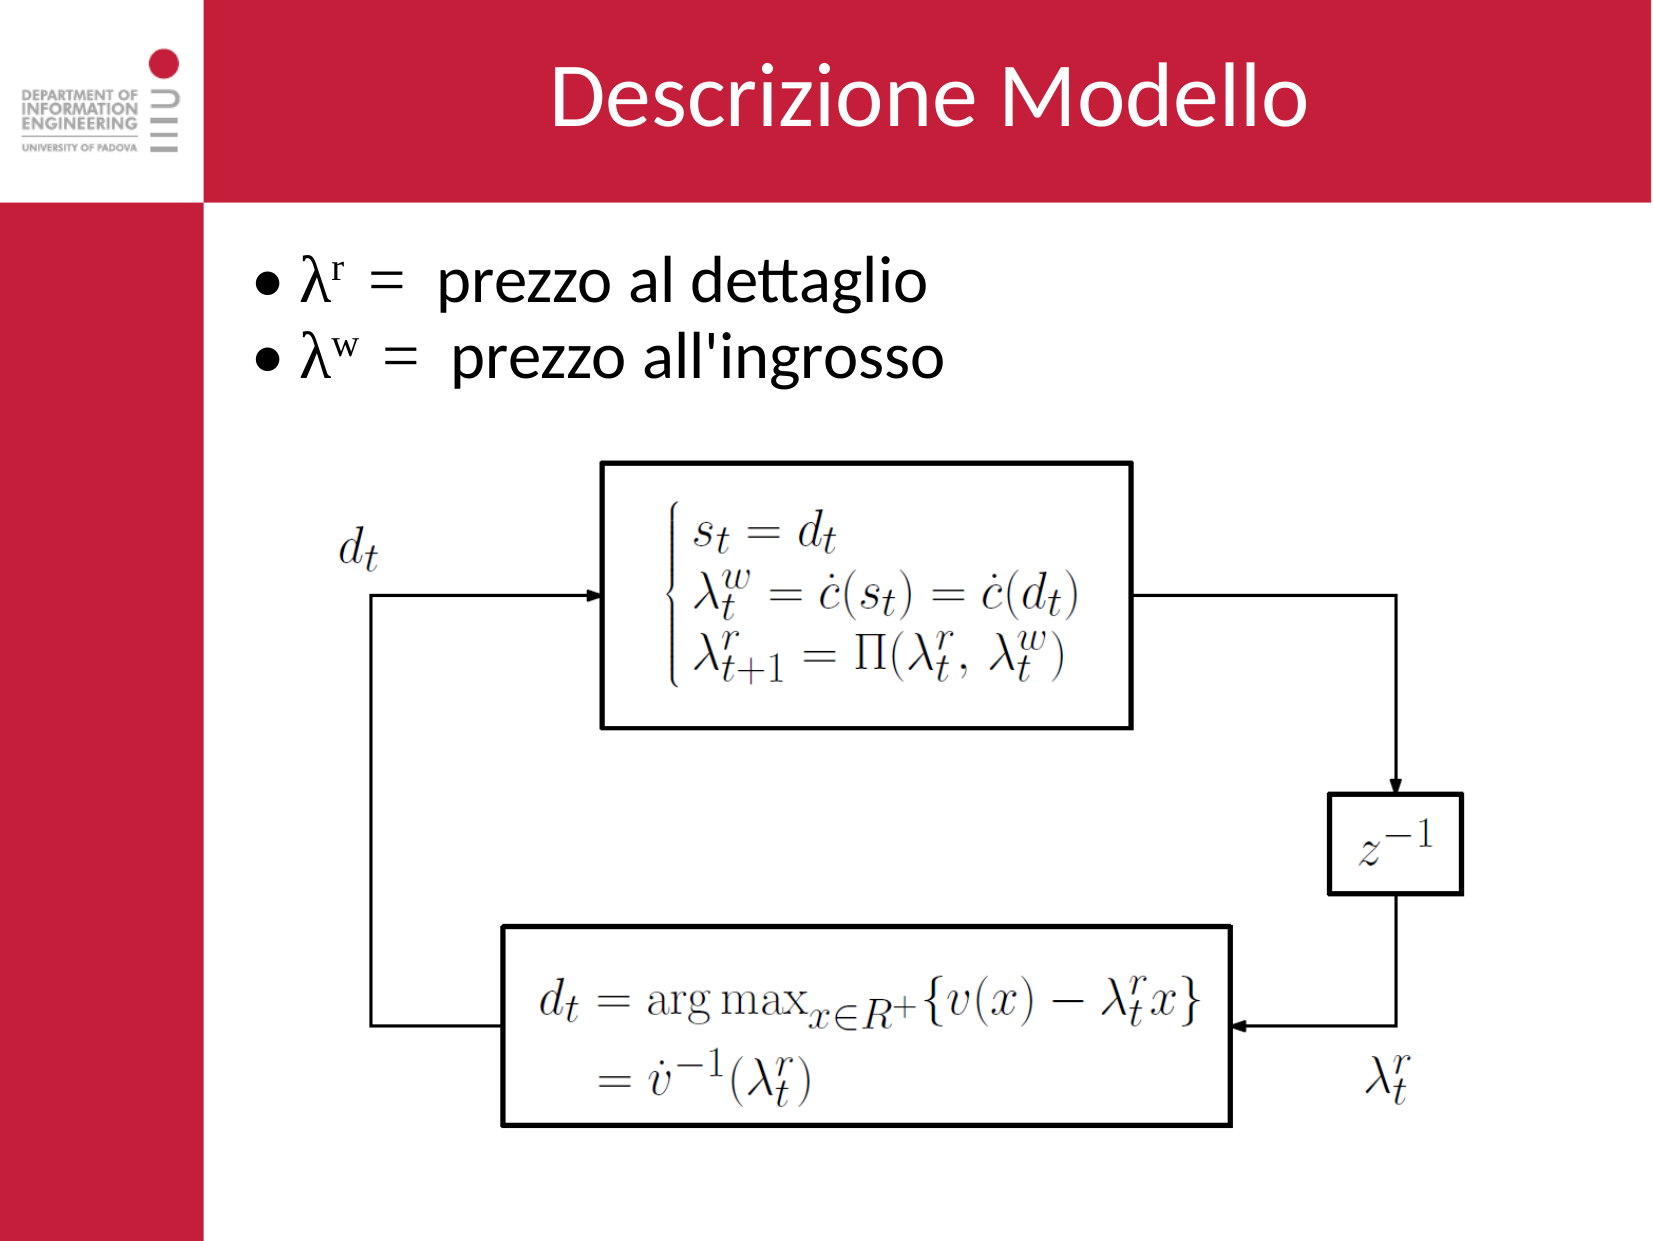

# Descrizione Modello
• λr = prezzo al dettaglio
• λw = prezzo all'ingrosso